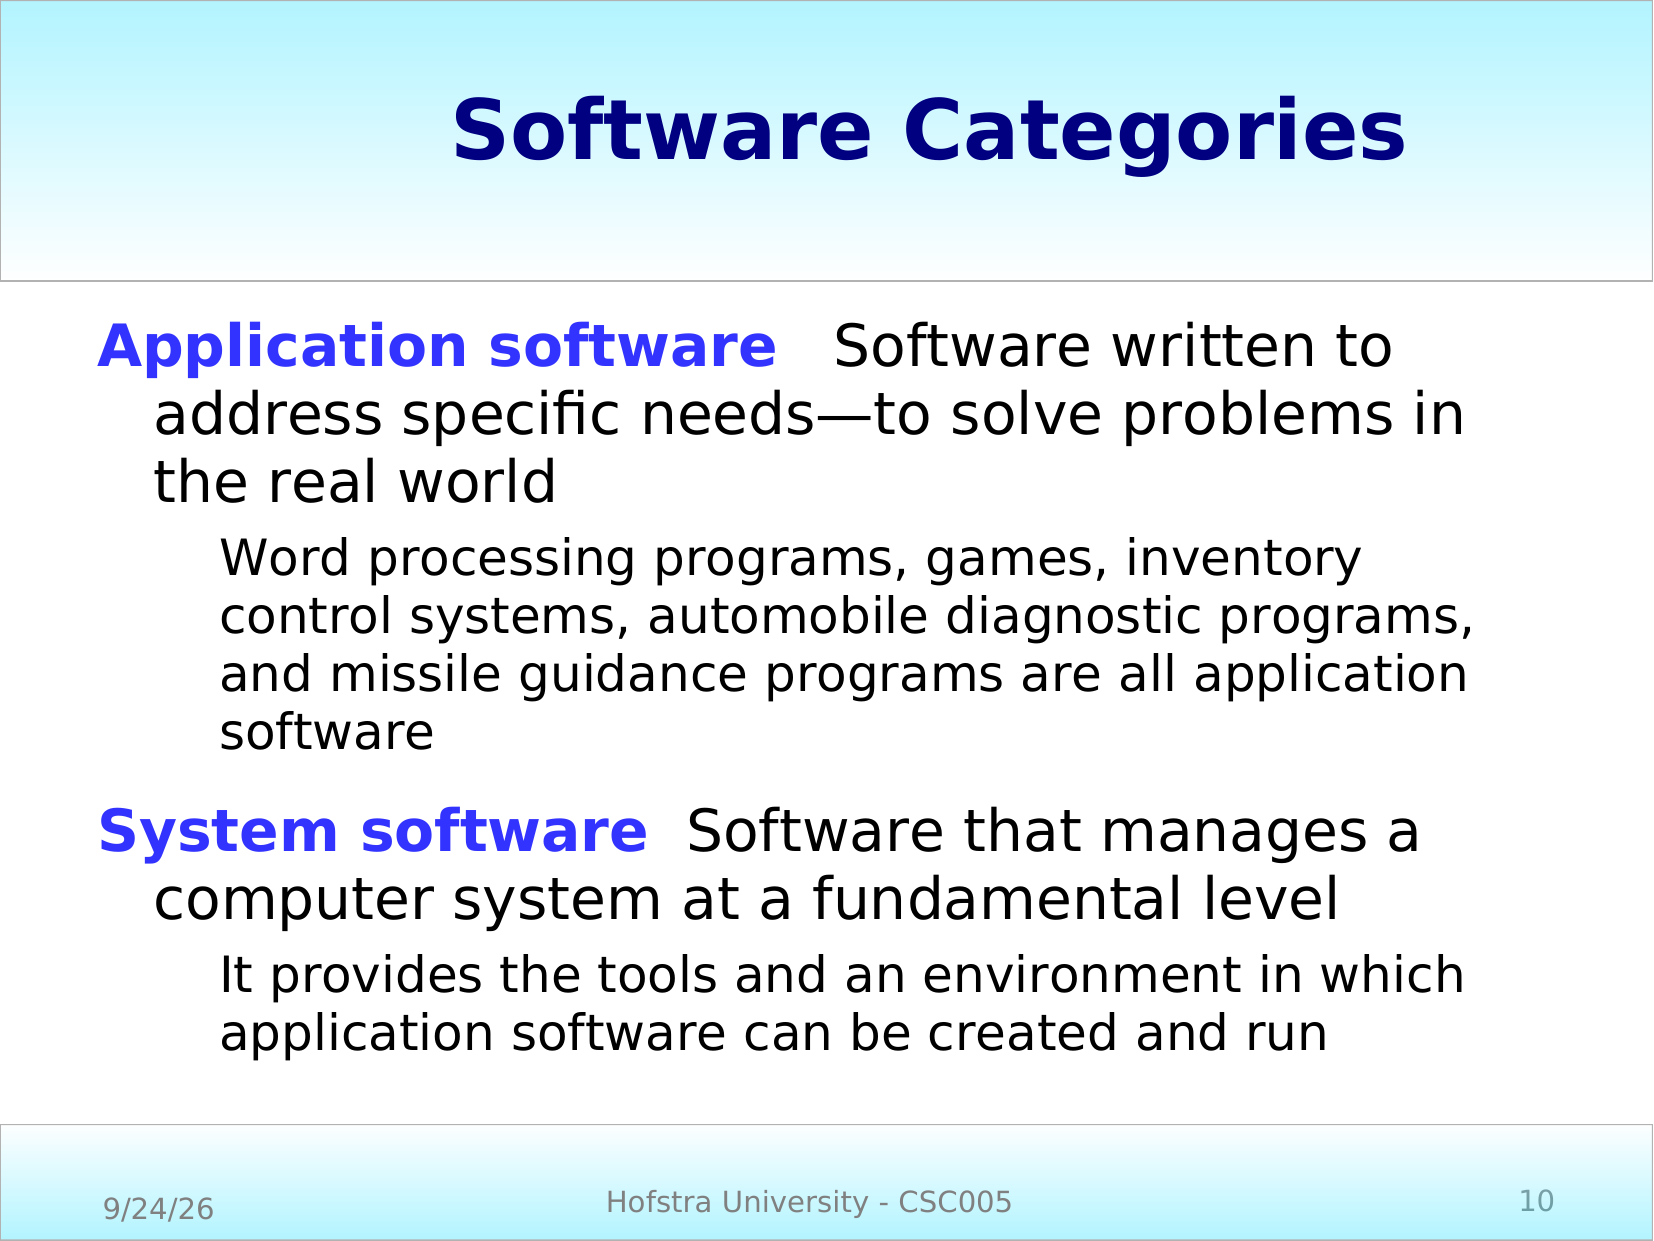

# Software Categories
Application software Software written to address specific needs—to solve problems in the real world
	Word processing programs, games, inventory
control systems, automobile diagnostic programs,
and missile guidance programs are all application software
System software Software that manages a computer system at a fundamental level
	It provides the tools and an environment in which application software can be created and run
10
Hofstra University - CSC005